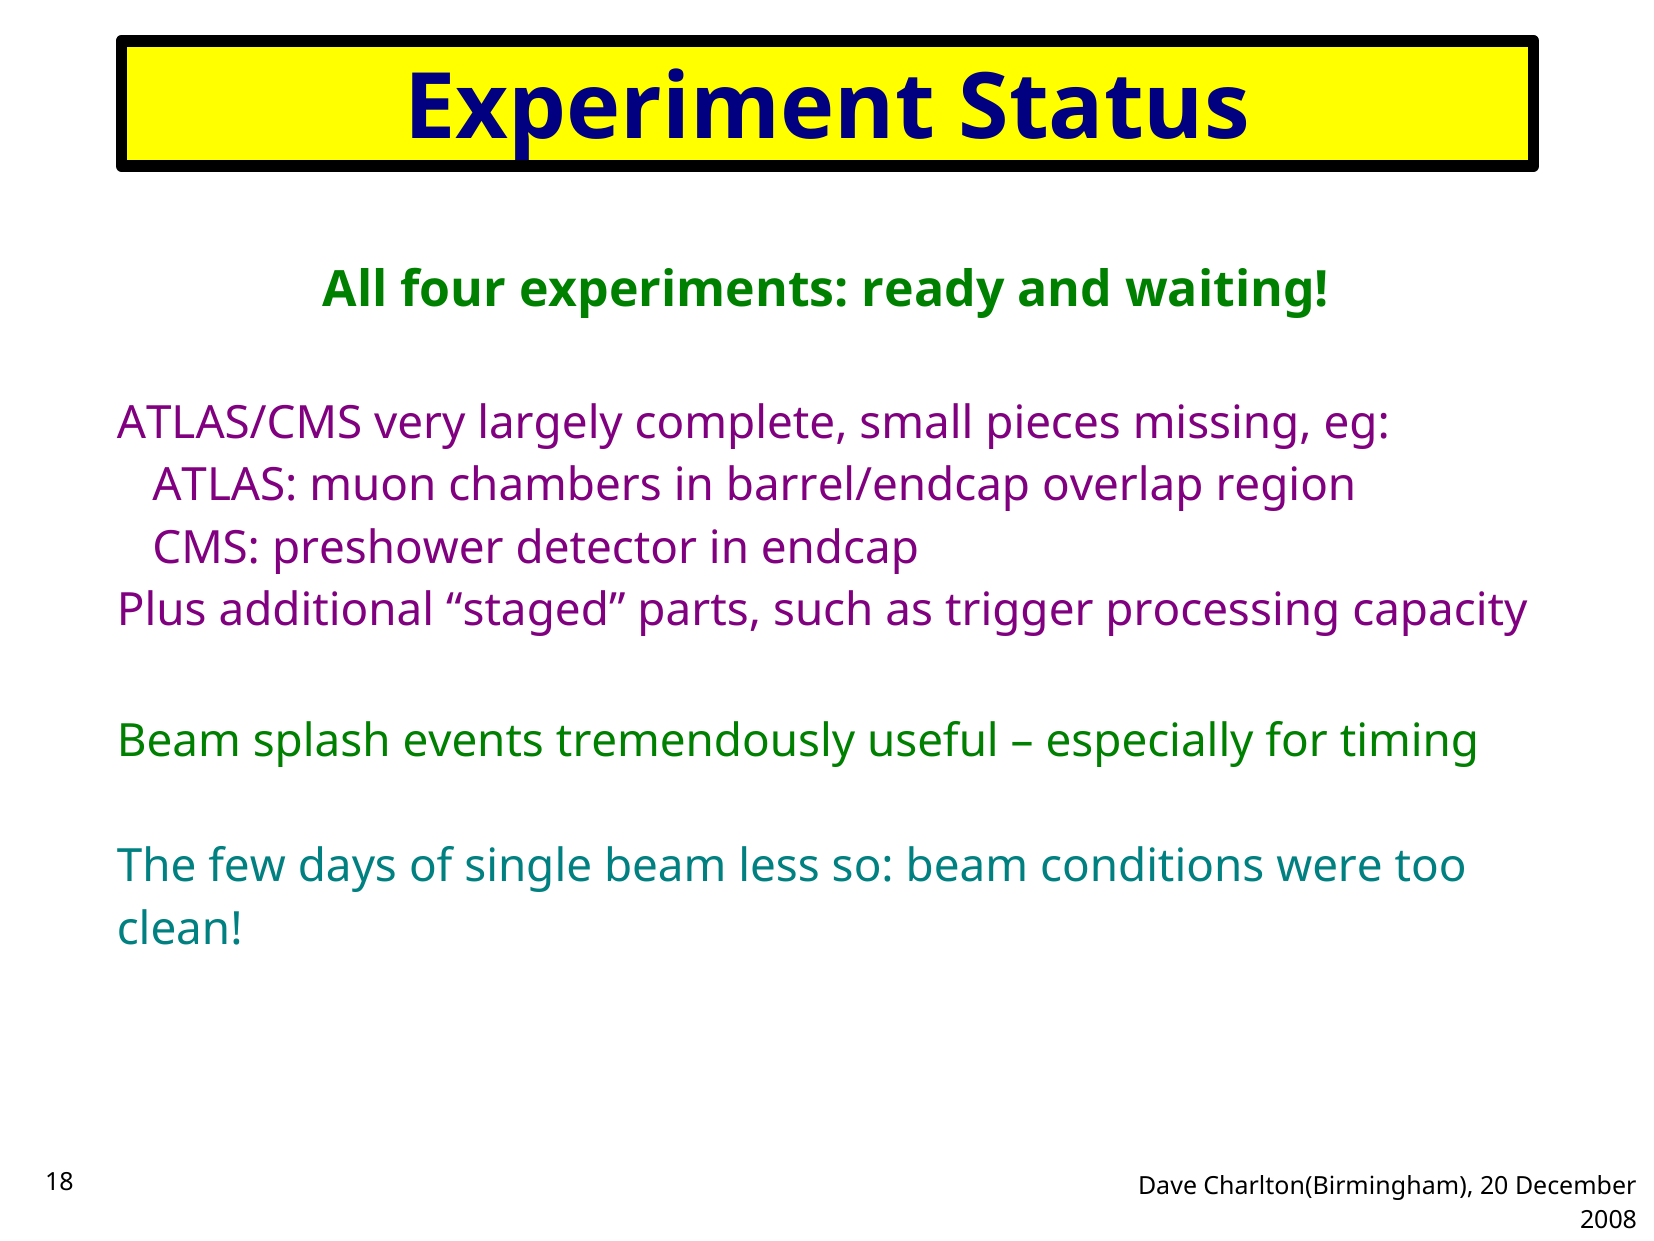

# Experiment Status
All four experiments: ready and waiting!
ATLAS/CMS very largely complete, small pieces missing, eg:
ATLAS: muon chambers in barrel/endcap overlap region
CMS: preshower detector in endcap
Plus additional “staged” parts, such as trigger processing capacity
Beam splash events tremendously useful – especially for timing
The few days of single beam less so: beam conditions were too clean!
18